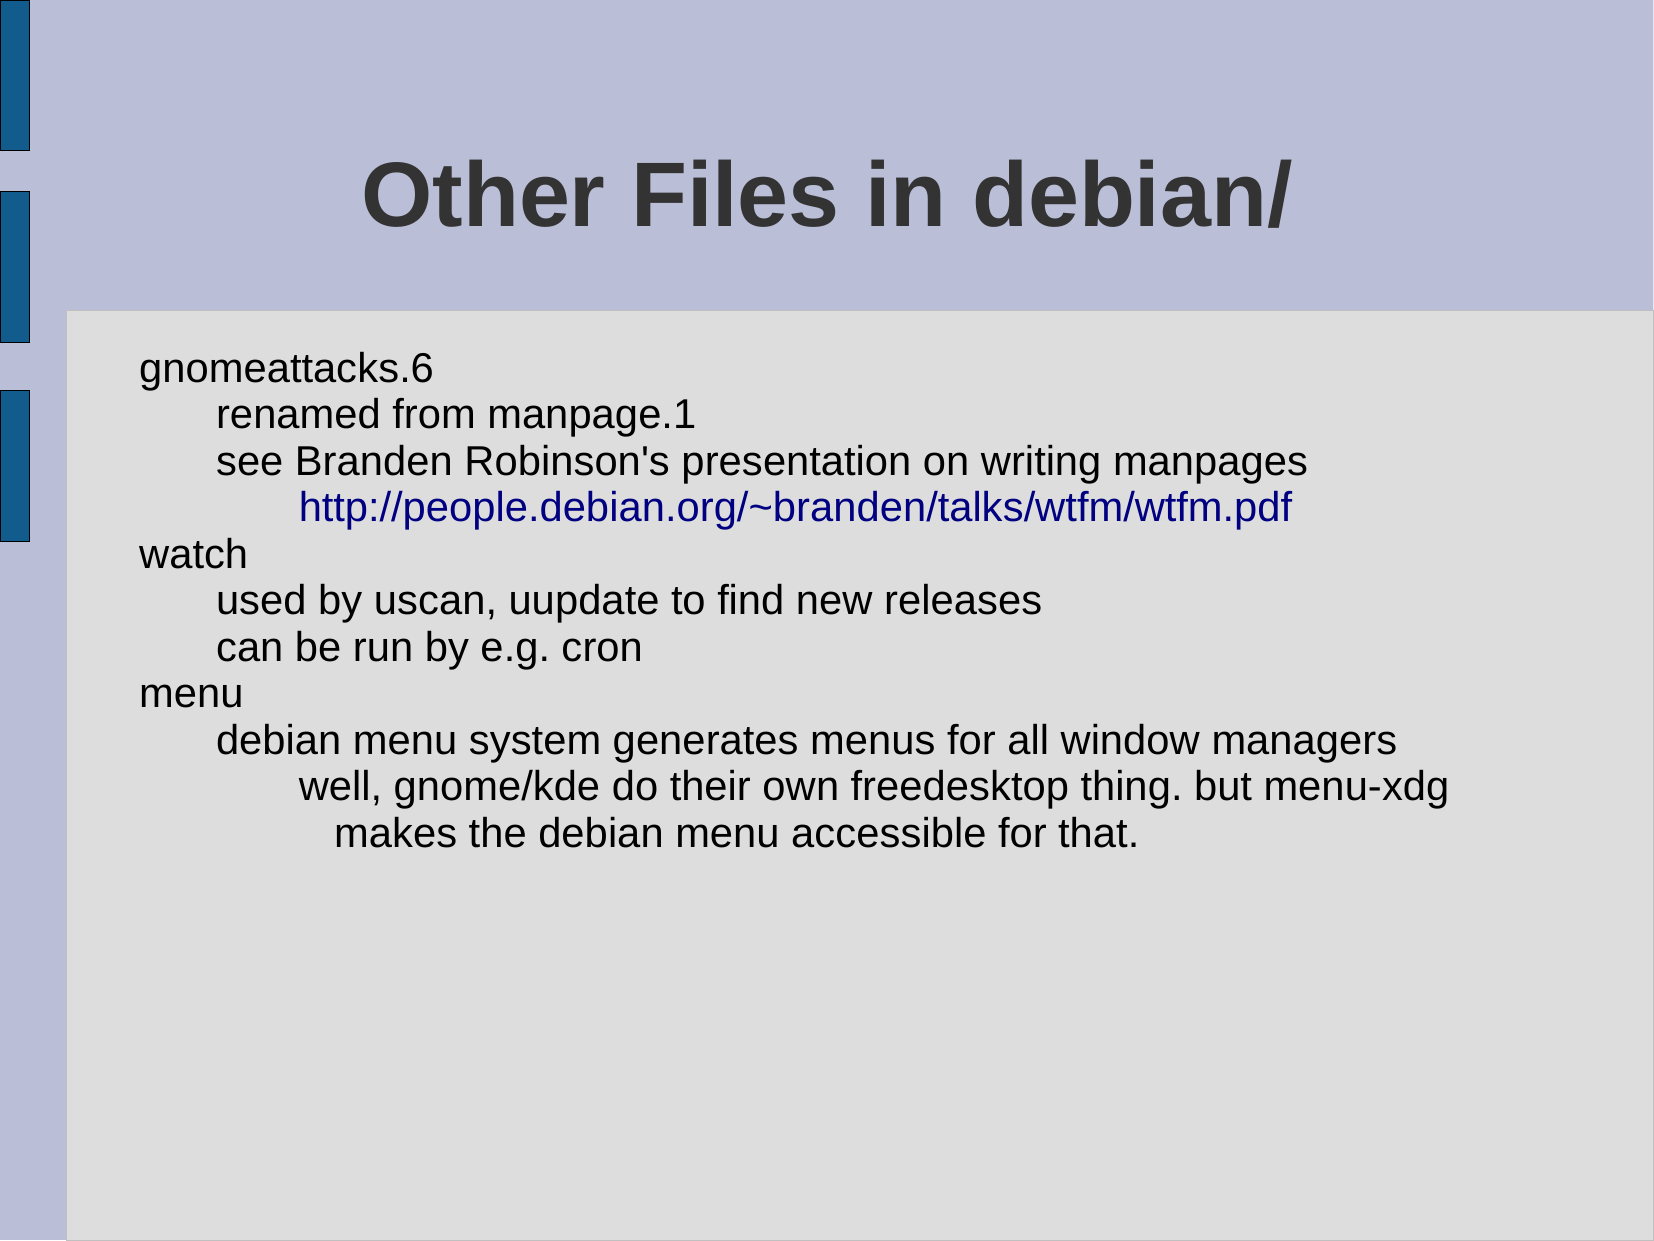

# Other Files in debian/
gnomeattacks.6
renamed from manpage.1
see Branden Robinson's presentation on writing manpages
http://people.debian.org/~branden/talks/wtfm/wtfm.pdf
watch
used by uscan, uupdate to find new releases
can be run by e.g. cron
menu
debian menu system generates menus for all window managers
well, gnome/kde do their own freedesktop thing. but menu-xdg makes the debian menu accessible for that.